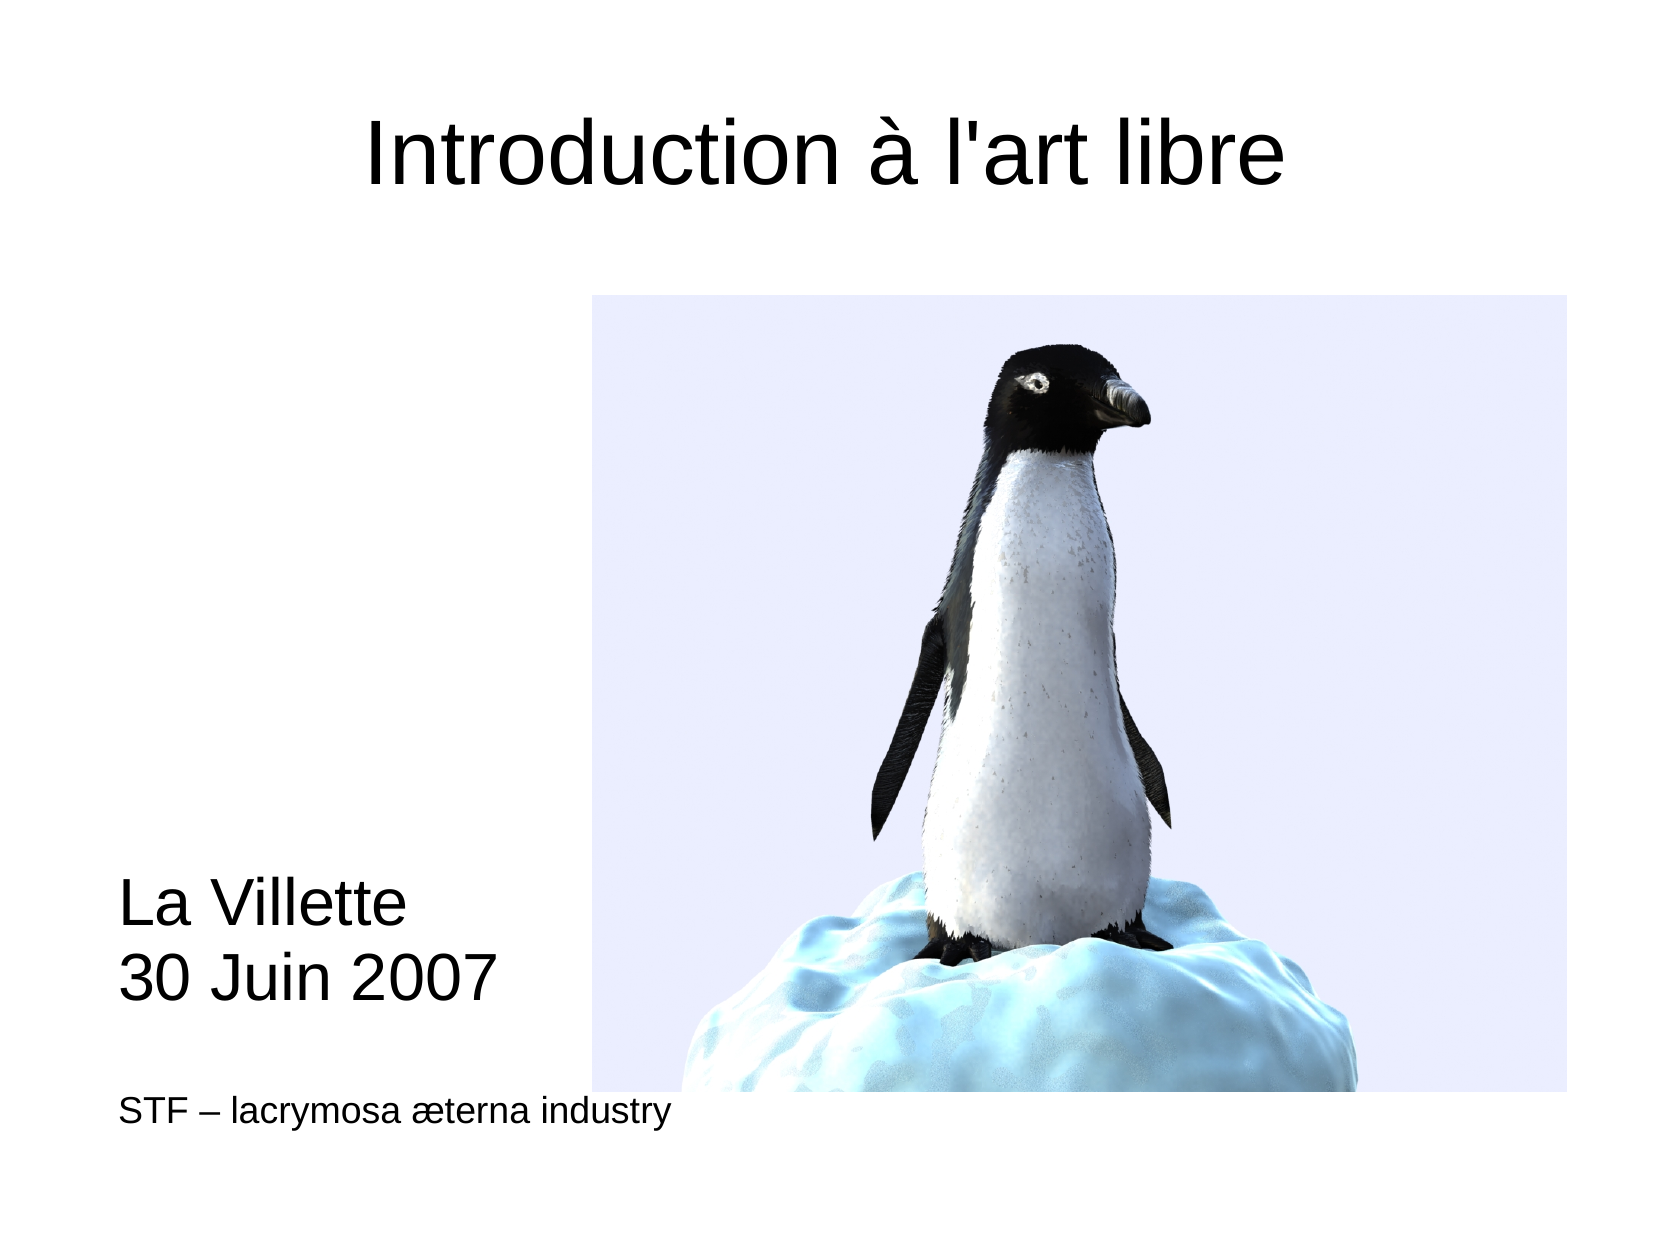

# Introduction à l'art libre
La Villette
30 Juin 2007
STF – lacrymosa æterna industry